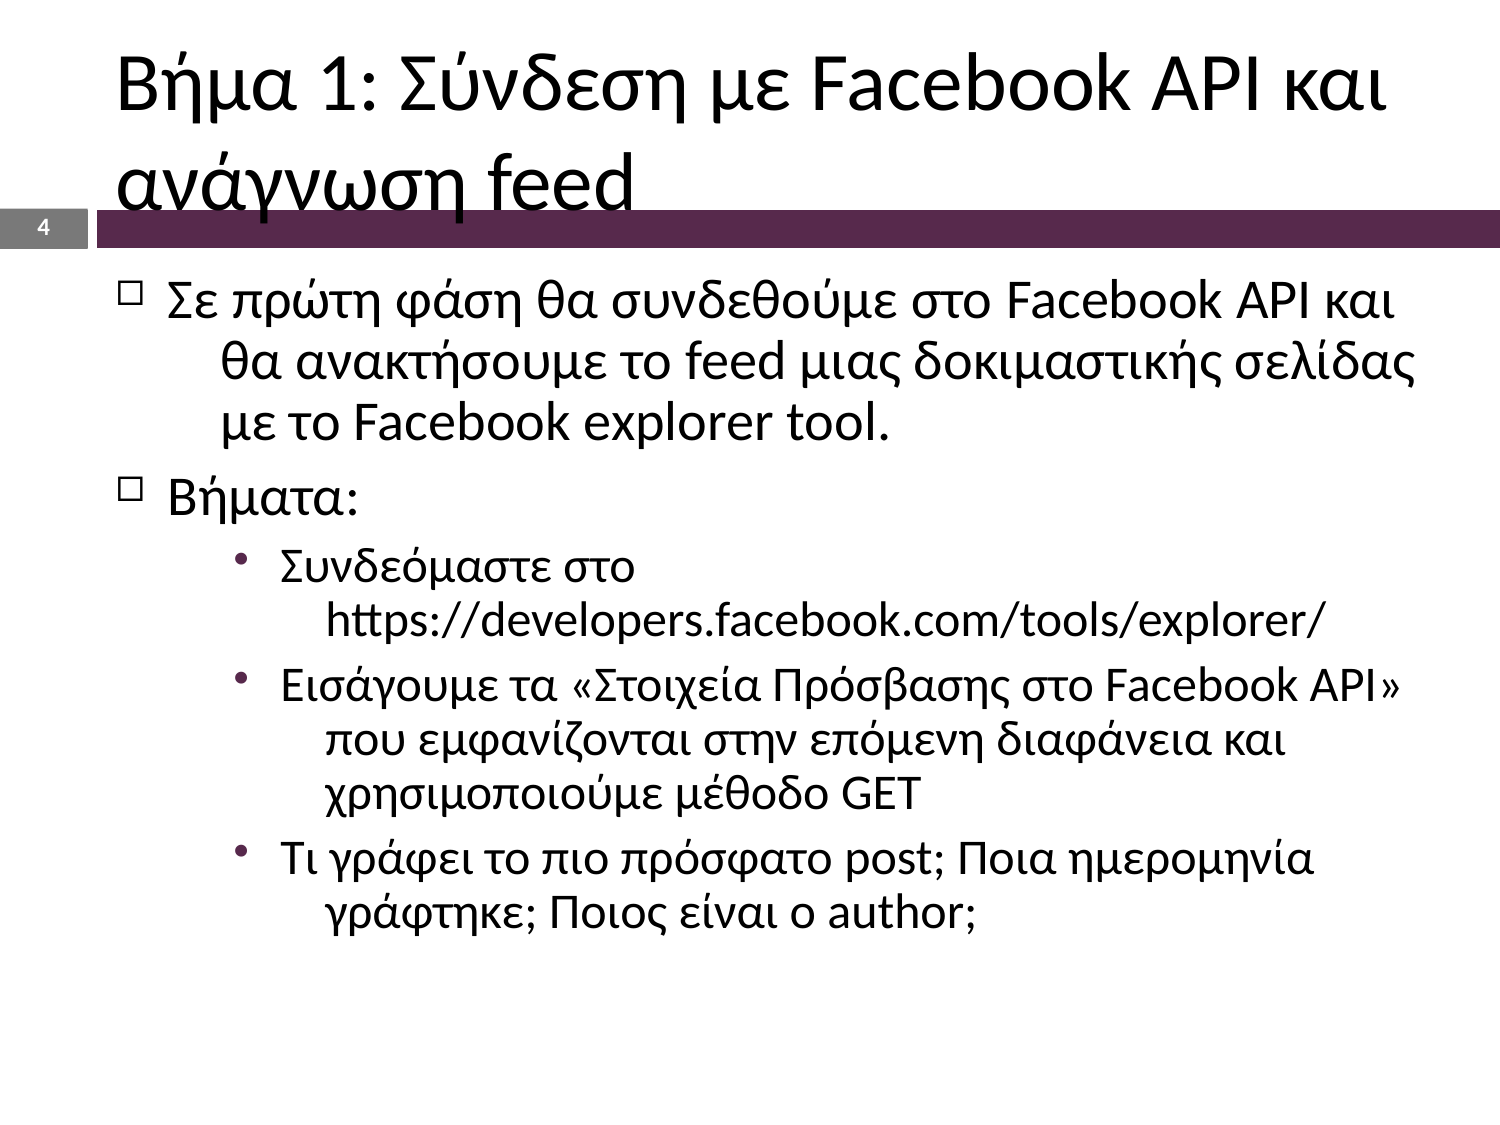

# Βήμα 1: Σύνδεση με Facebook API και ανάγνωση feed
Σε πρώτη φάση θα συνδεθούμε στο Facebook API και θα ανακτήσουμε το feed μιας δοκιμαστικής σελίδας με το Facebook explorer tool.
Βήματα:
Συνδεόμαστε στο https://developers.facebook.com/tools/explorer/
Εισάγουμε τα «Στοιχεία Πρόσβασης στο Facebook API» που εμφανίζονται στην επόμενη διαφάνεια και χρησιμοποιούμε μέθοδο GET
Τι γράφει το πιο πρόσφατο post; Ποια ημερομηνία γράφτηκε; Ποιος είναι ο author;